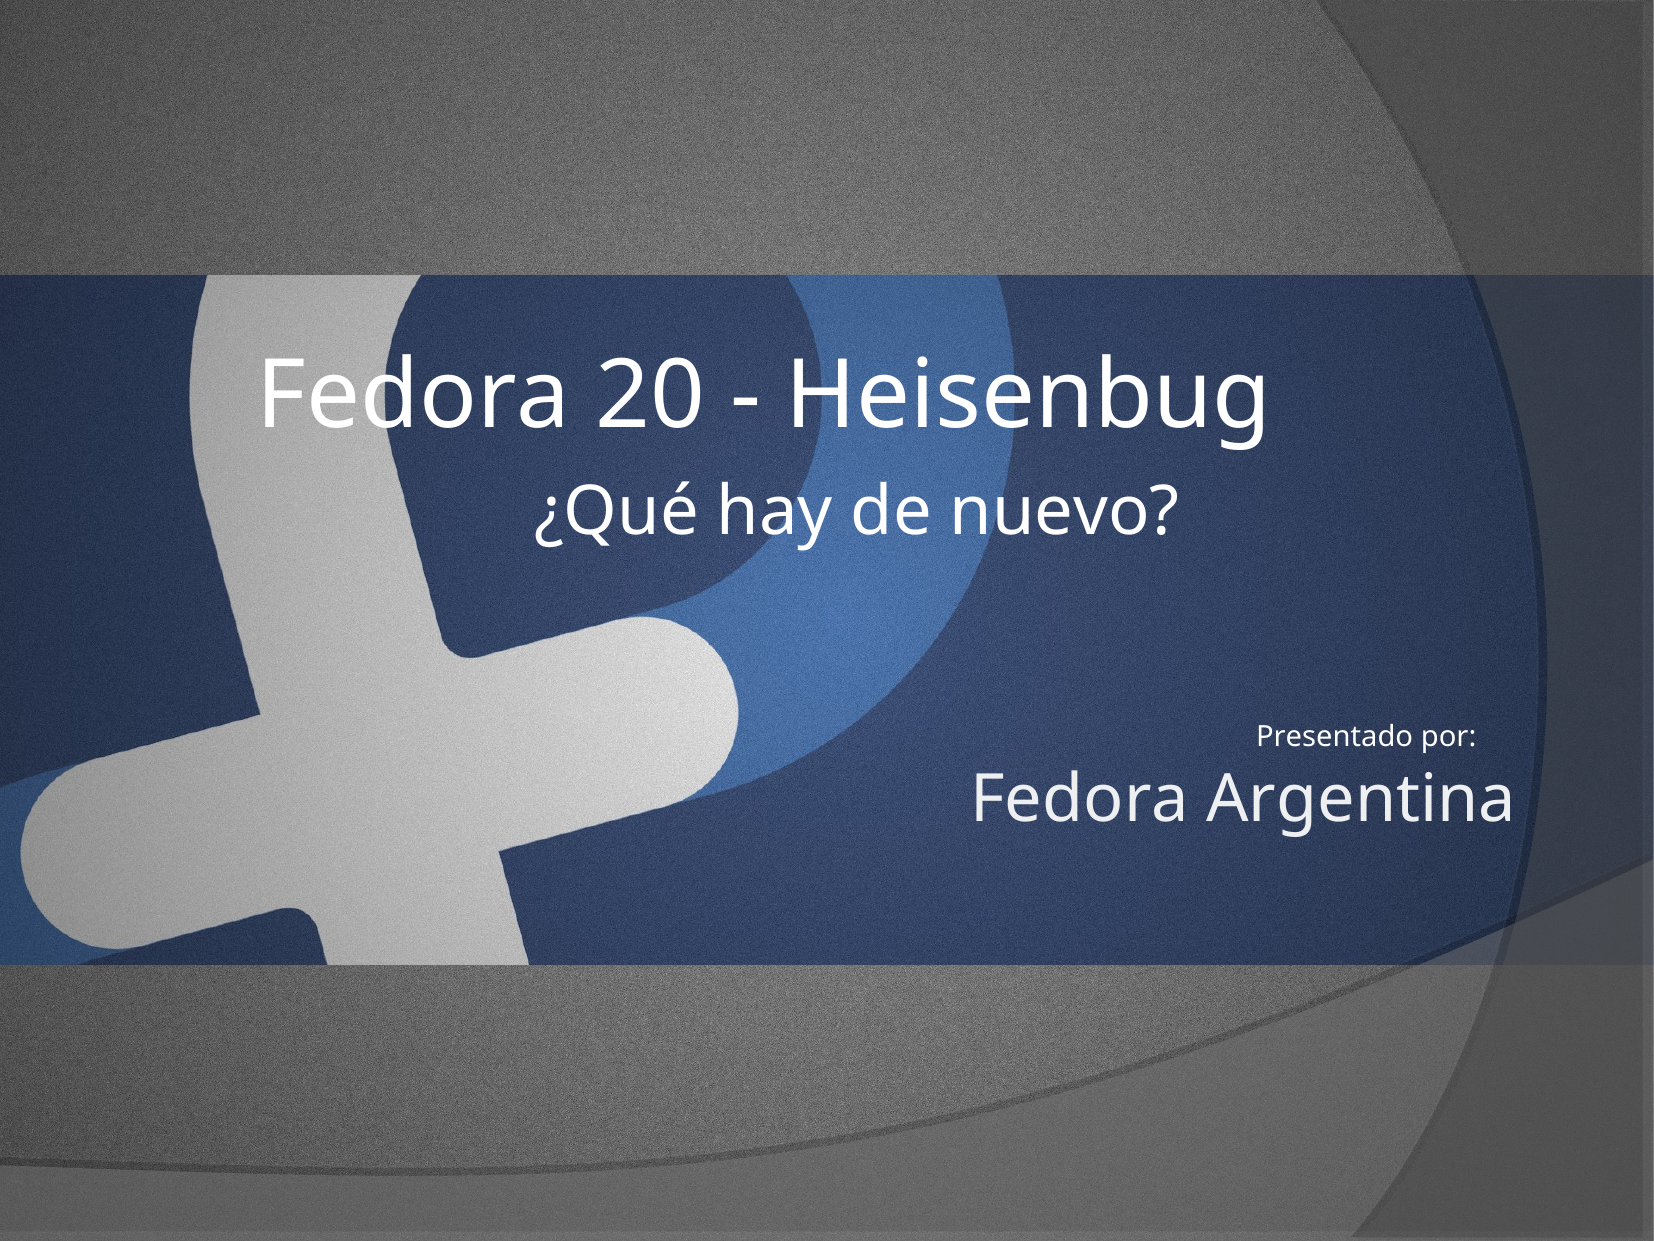

Fedora 20 - Heisenbug
¿Qué hay de nuevo?
Presentado por:
Fedora Argentina